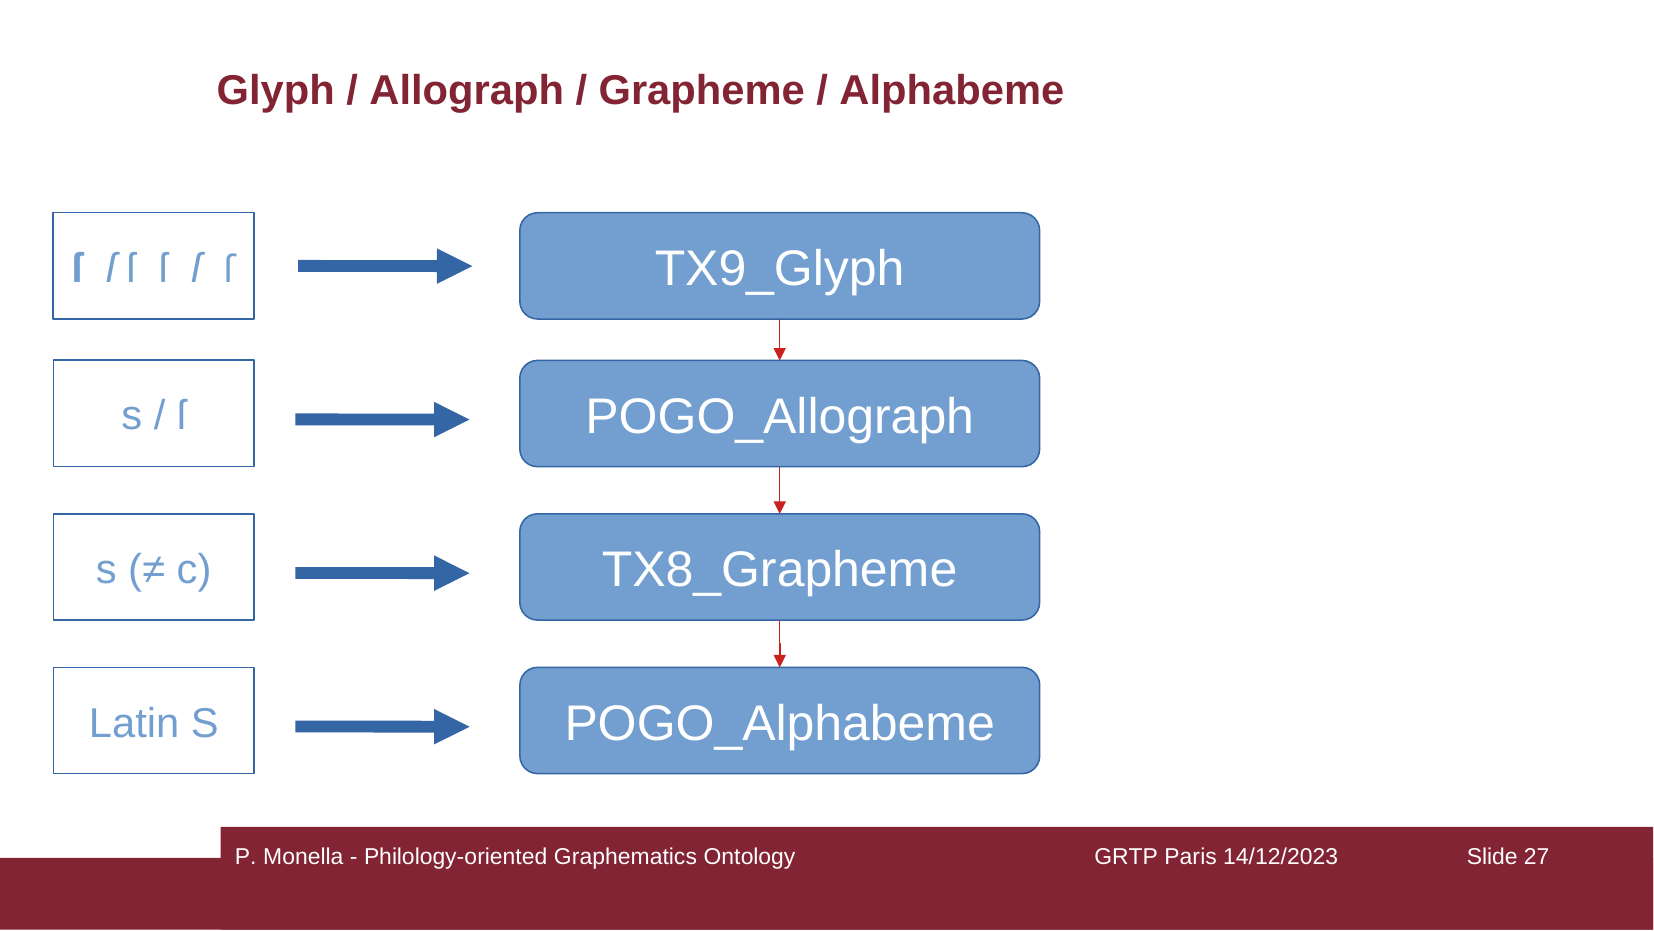

# Glyph / Allograph / Grapheme / Alphabeme
ſ ſ ſ ſ ſ ſ
TX9_Glyph
s / ſ
POGO_Allograph
s (≠ c)
TX8_Grapheme
Latin S
POGO_Alphabeme
P. Monella - Philology-oriented Graphematics Ontology
27